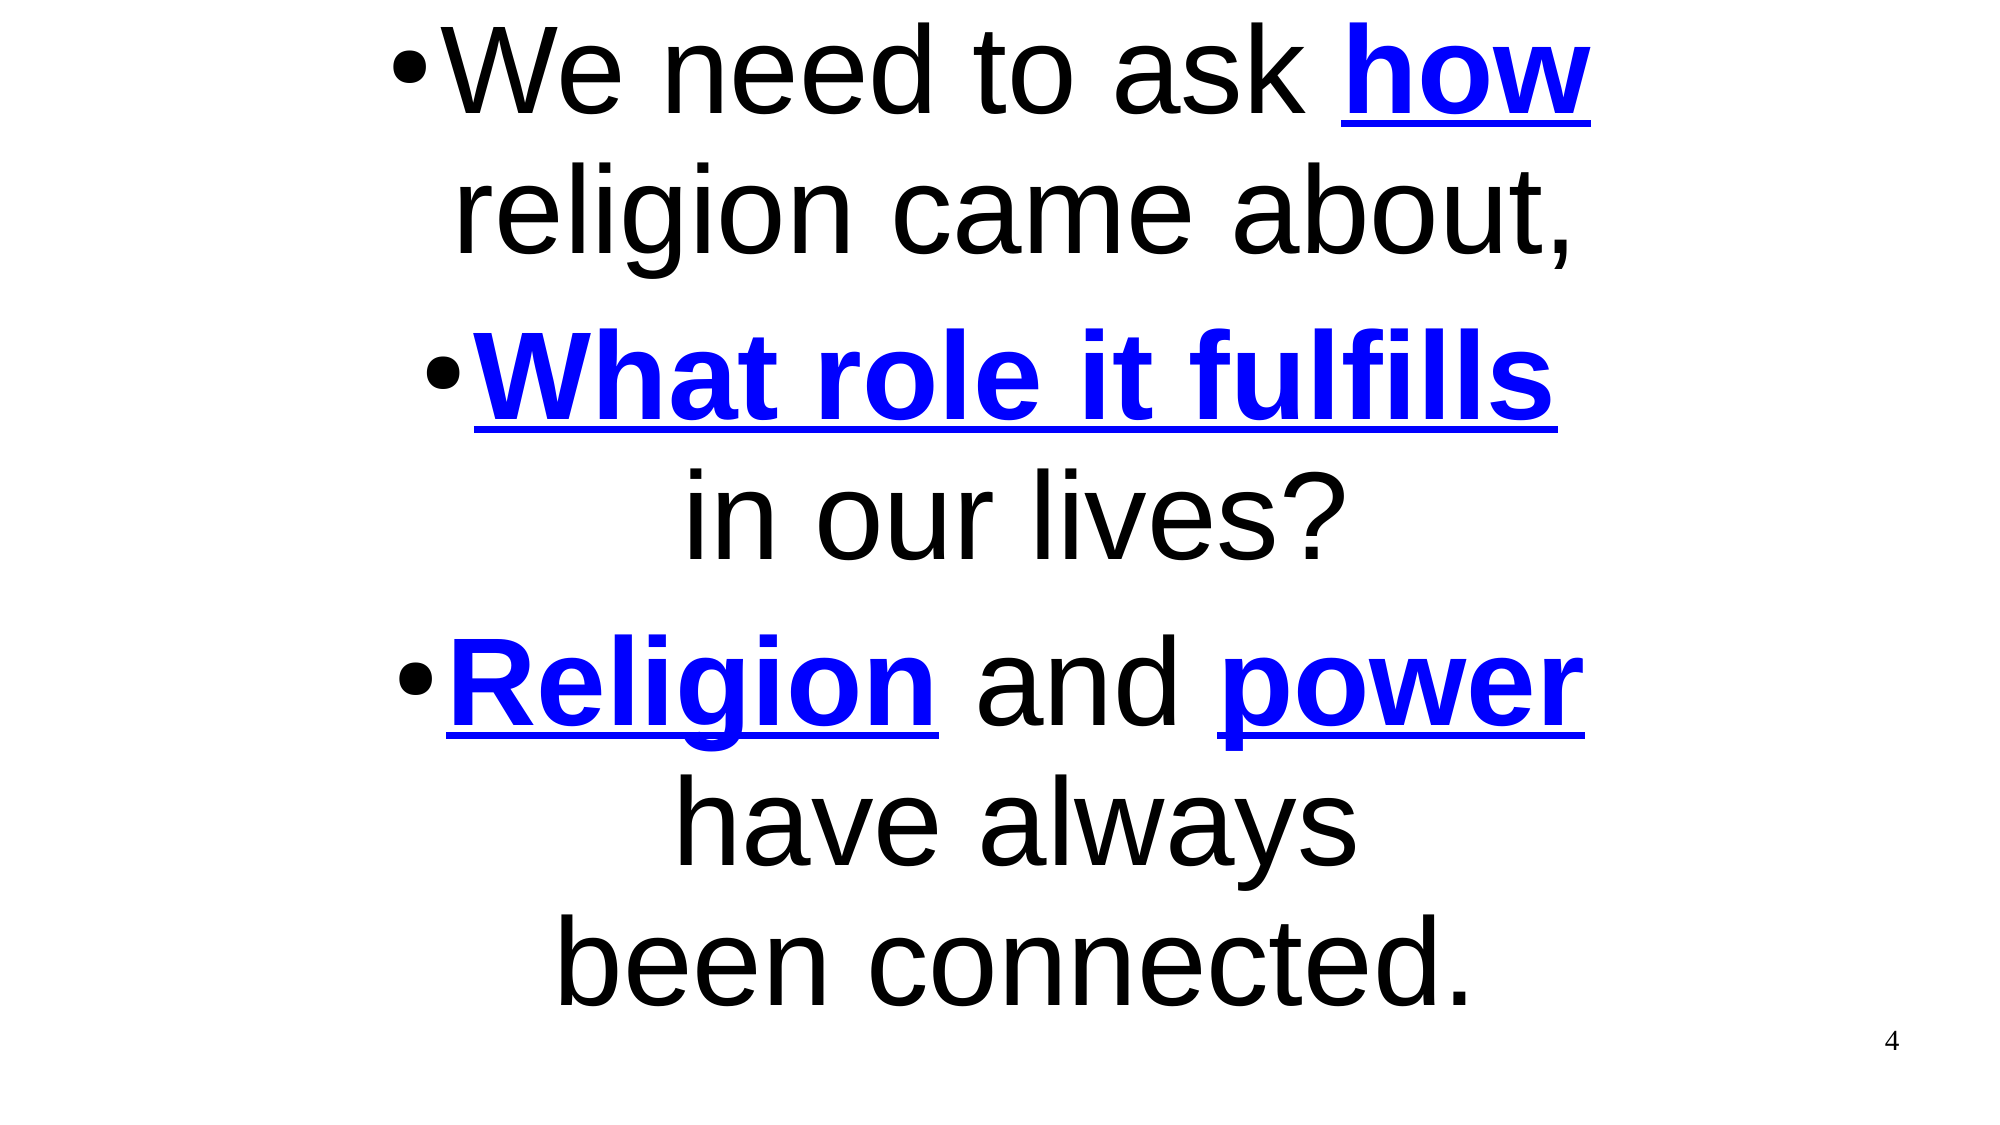

# We need to ask how religion came about,
What role it fulfills
in our lives?
Religion and power
have always
been connected.
4